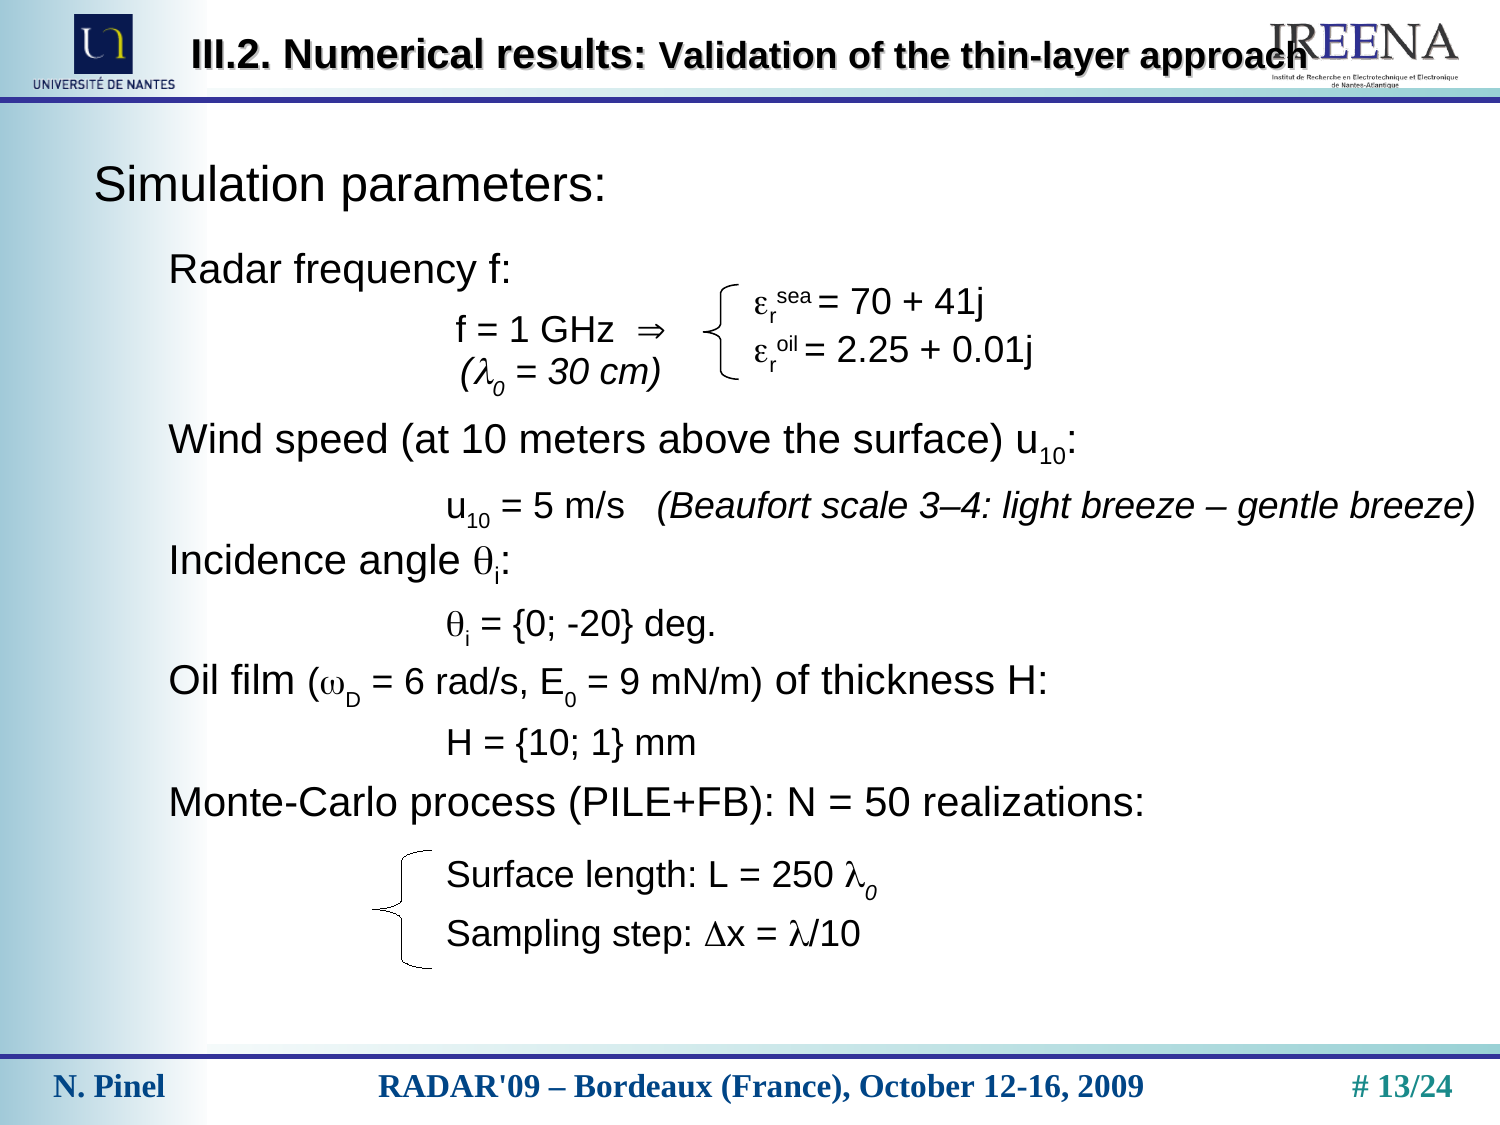

III.2. Numerical results: Validation of the thin-layer approach
# Simulation parameters:
Radar frequency f:
Wind speed (at 10 meters above the surface) u10:
Incidence angle i:
Oil film (wD = 6 rad/s, E0 = 9 mN/m) of thickness H:
Monte-Carlo process (PILE+FB): N = 50 realizations:
rsea = 70 + 41j
roil = 2.25 + 0.01j
f = 1 GHz
(l0 = 30 cm)
u10 = 5 m/s (Beaufort scale 3–4: light breeze – gentle breeze)
i = {0; -20} deg.
H = {10; 1} mm
Surface length: L = 250 0
Sampling step: x = /10